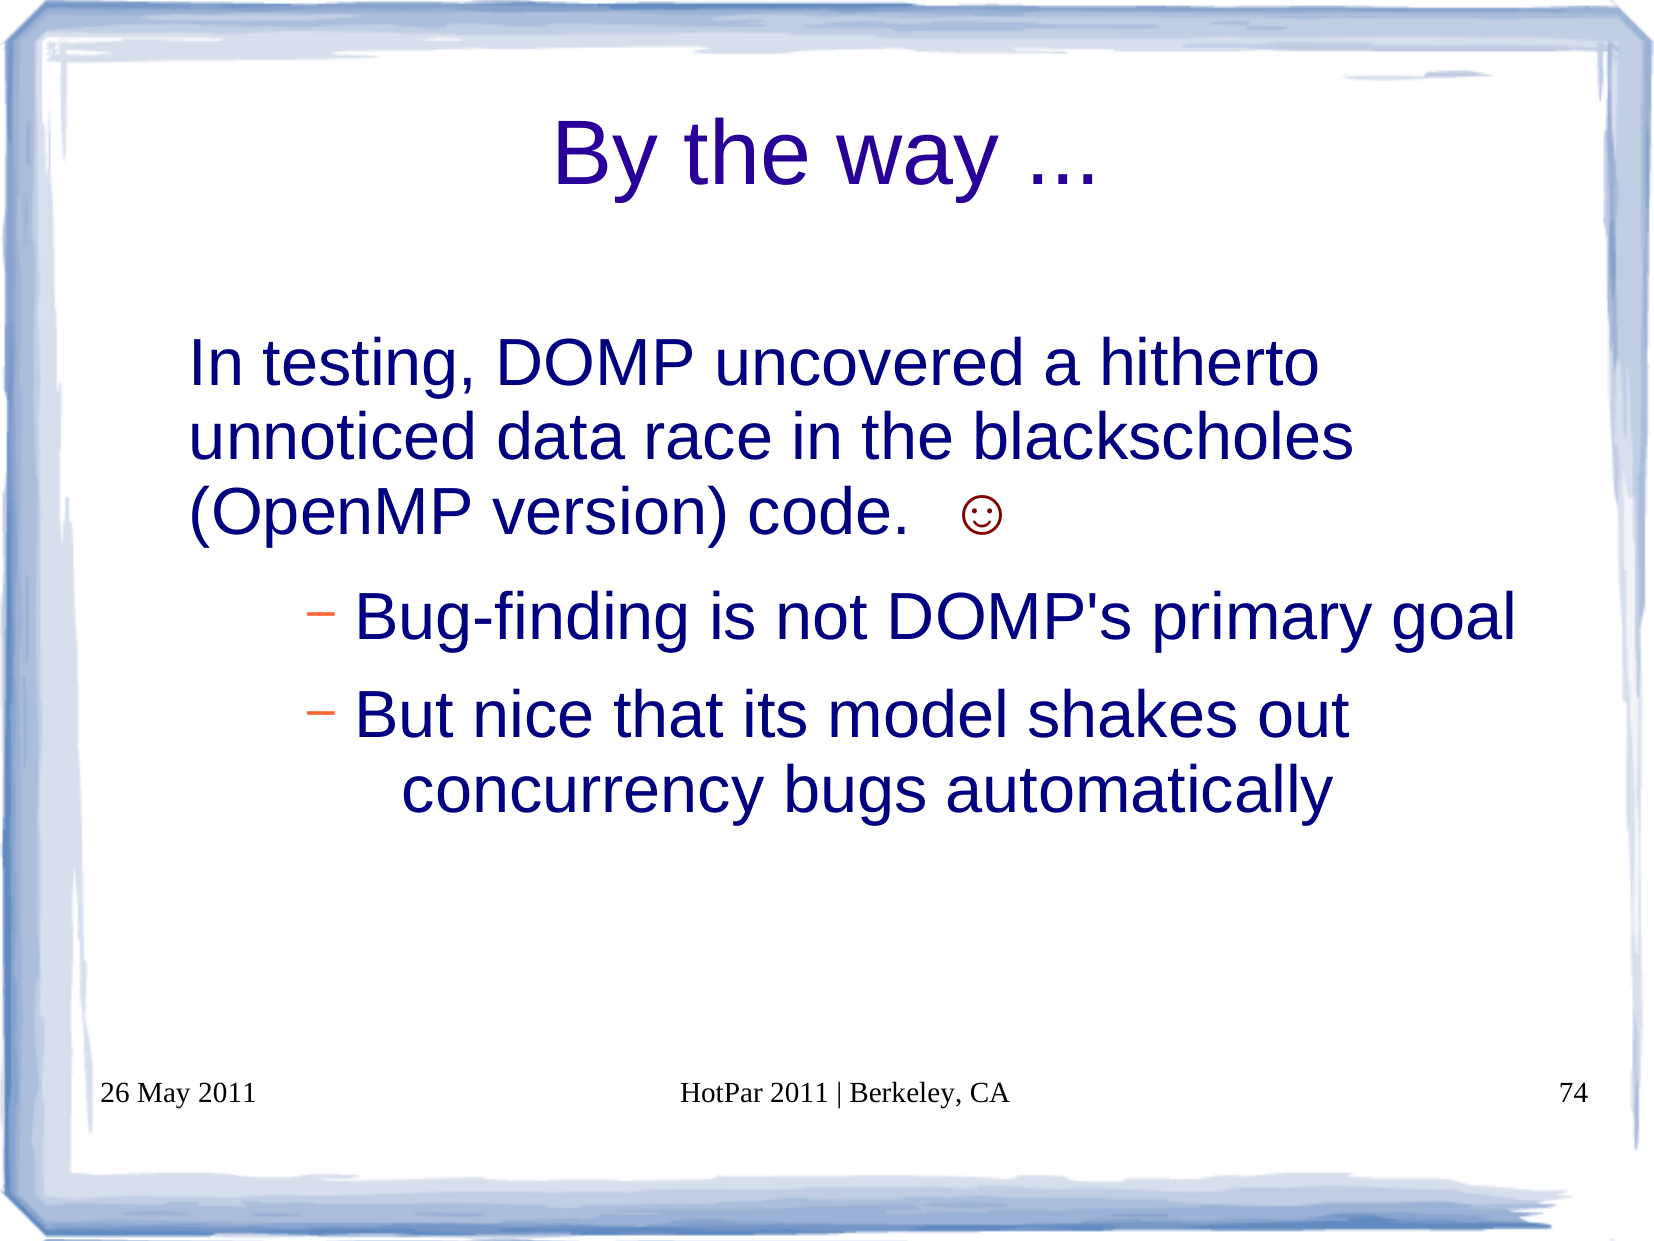

# By the way ...
In testing, DOMP uncovered a hitherto unnoticed data race in the blackscholes (OpenMP version) code. ☺
Bug-finding is not DOMP's primary goal
But nice that its model shakes out concurrency bugs automatically
26 May 2011
HotPar 2011 | Berkeley, CA
74